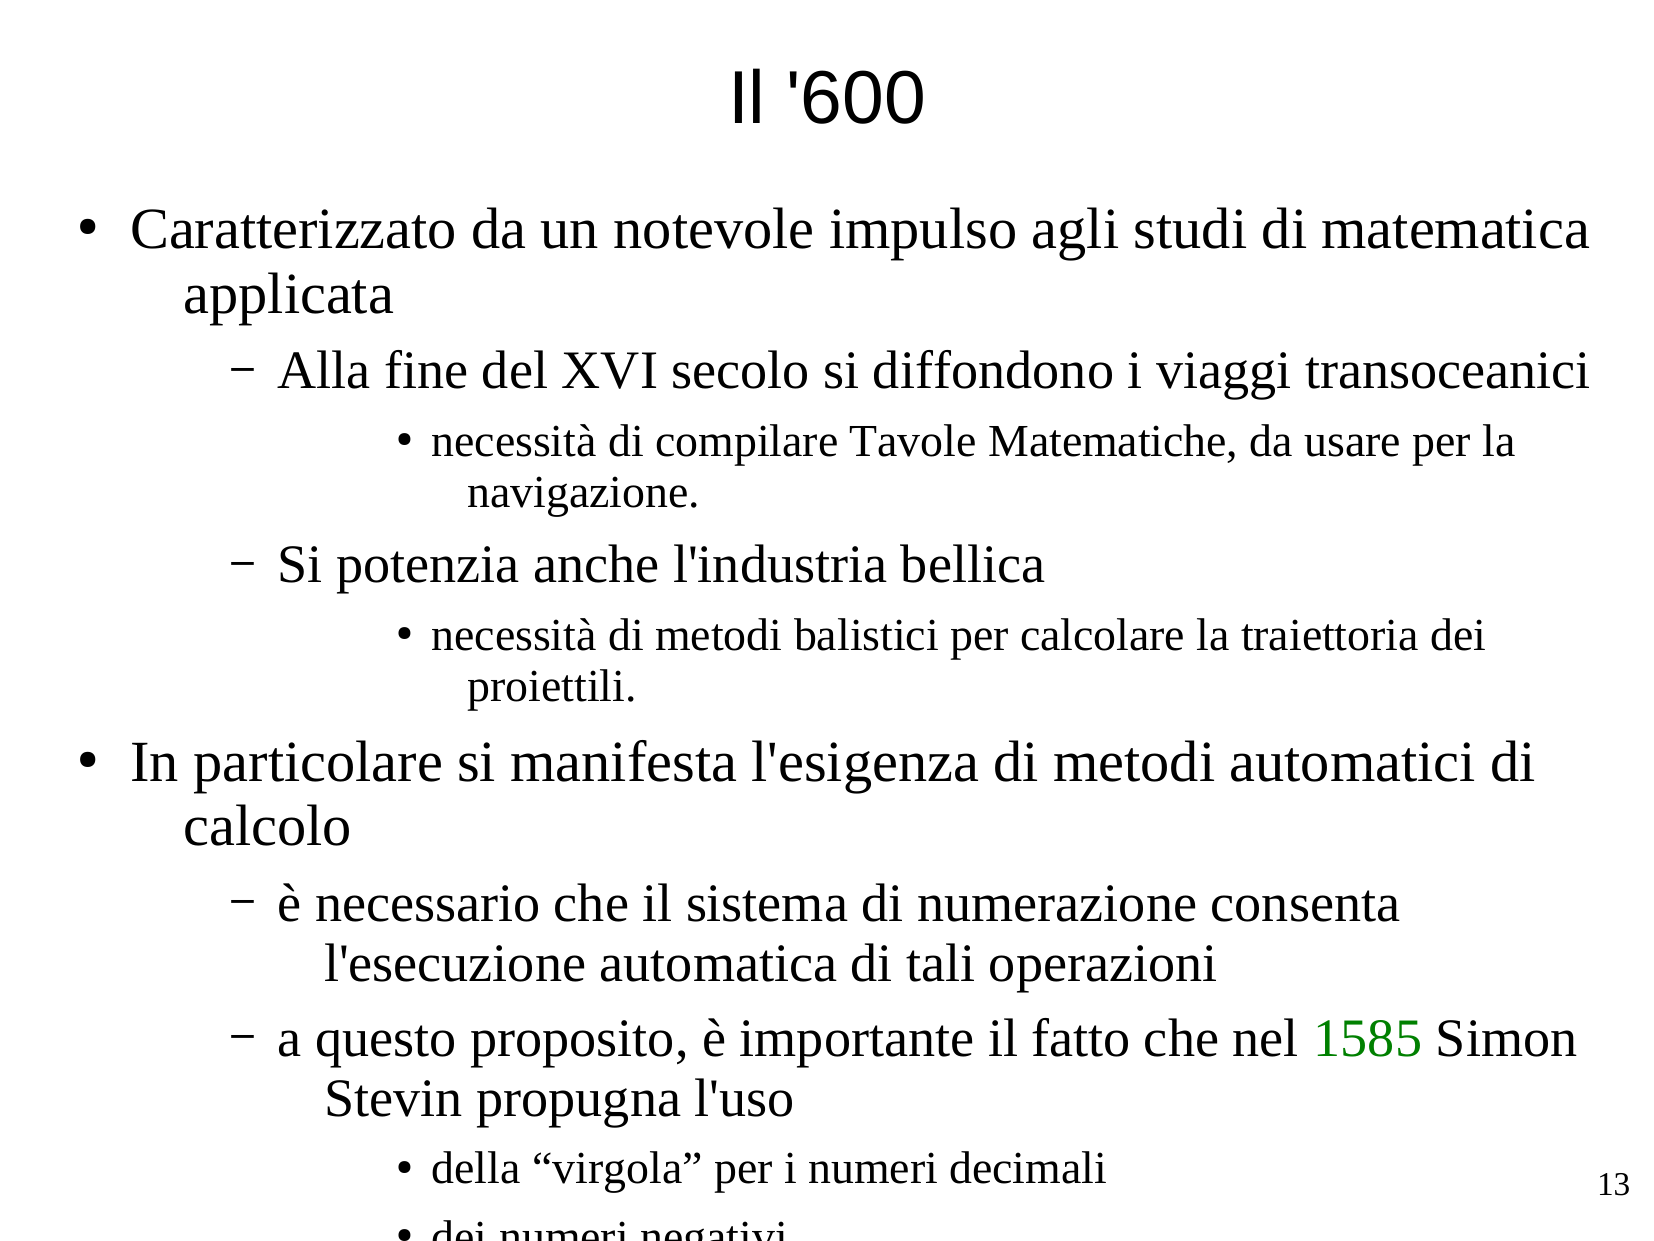

# Il '600
Caratterizzato da un notevole impulso agli studi di matematica applicata
Alla fine del XVI secolo si diffondono i viaggi transoceanici
necessità di compilare Tavole Matematiche, da usare per la navigazione.
Si potenzia anche l'industria bellica
necessità di metodi balistici per calcolare la traiettoria dei proiettili.
In particolare si manifesta l'esigenza di metodi automatici di calcolo
è necessario che il sistema di numerazione consenta l'esecuzione automatica di tali operazioni
a questo proposito, è importante il fatto che nel 1585 Simon Stevin propugna l'uso
della “virgola” per i numeri decimali
dei numeri negativi